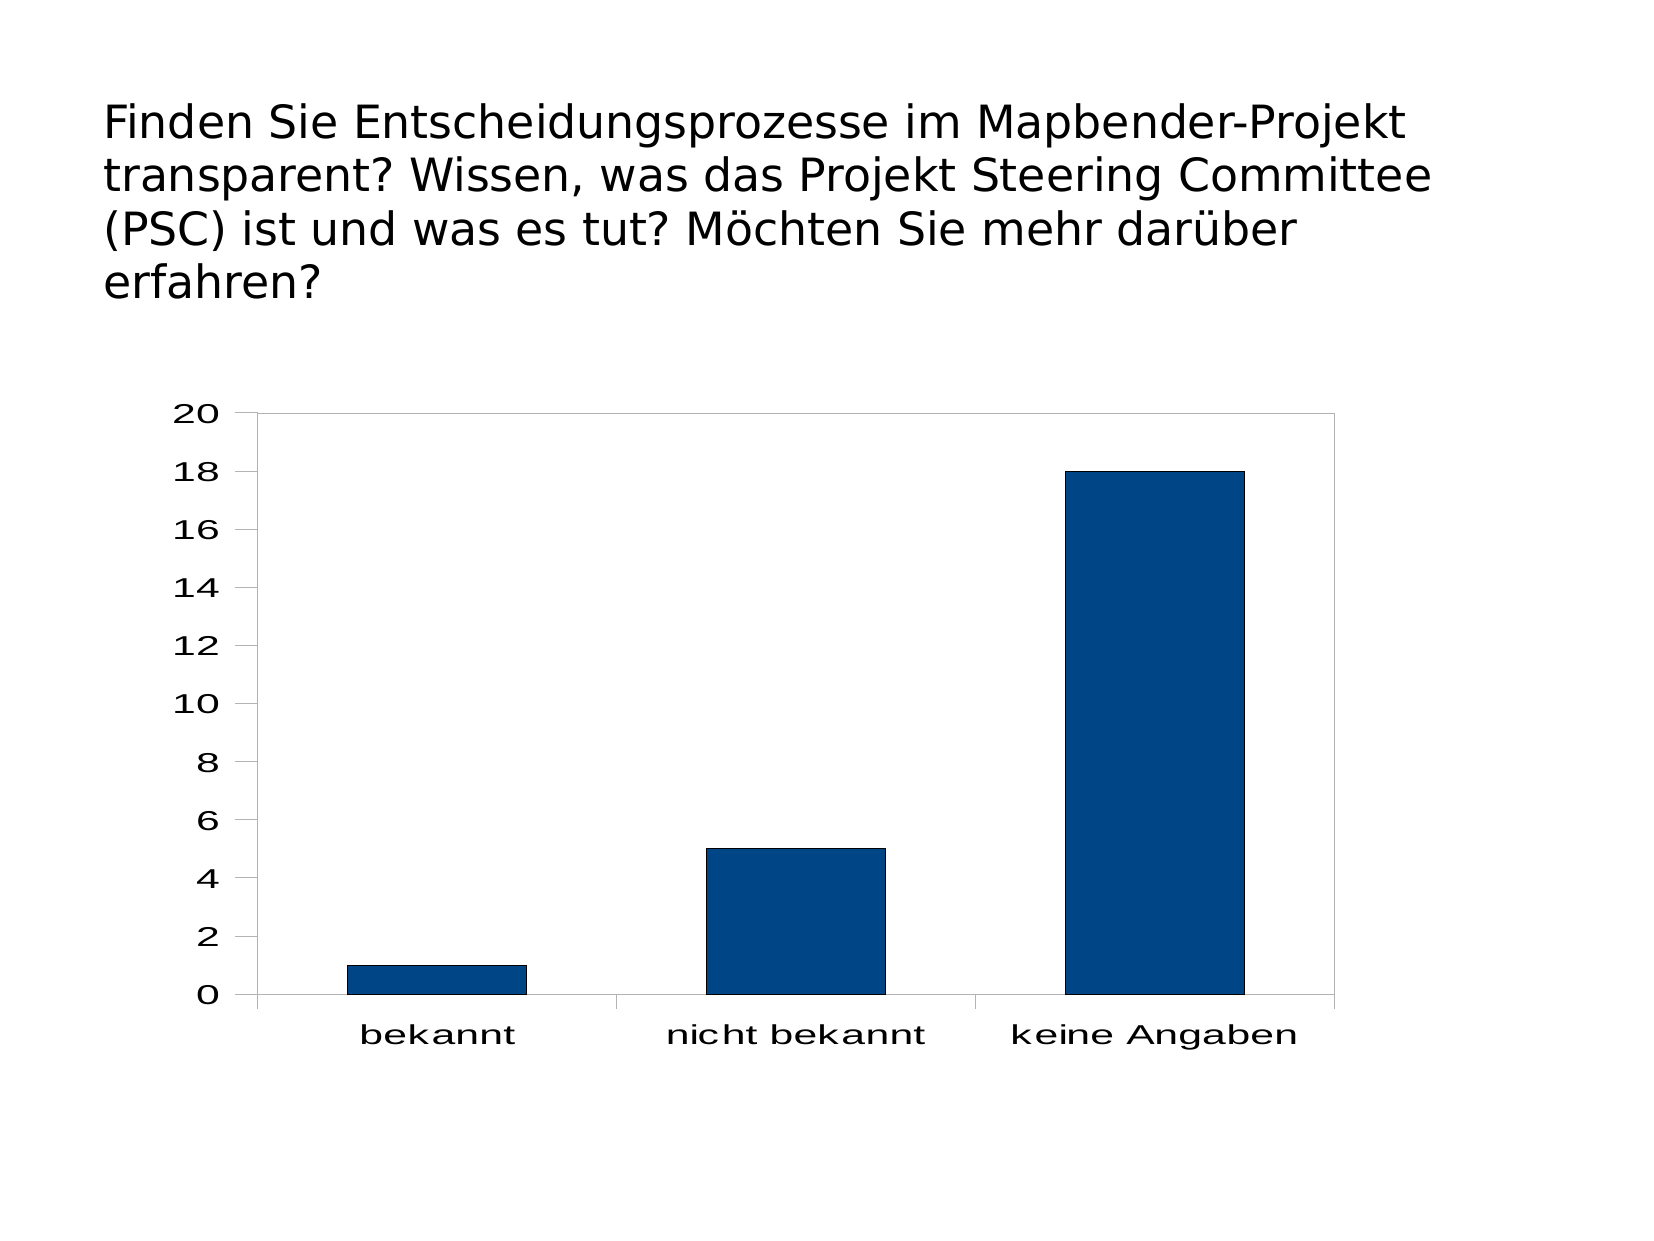

Finden Sie Entscheidungsprozesse im Mapbender-Projekt transparent? Wissen, was das Projekt Steering Committee (PSC) ist und was es tut? Möchten Sie mehr darüber erfahren?
### Chart
| Category | Zeile 230 |
|---|---|
| bekannt | 1.0 |
| nicht bekannt | 5.0 |
| keine Angaben | 18.0 |